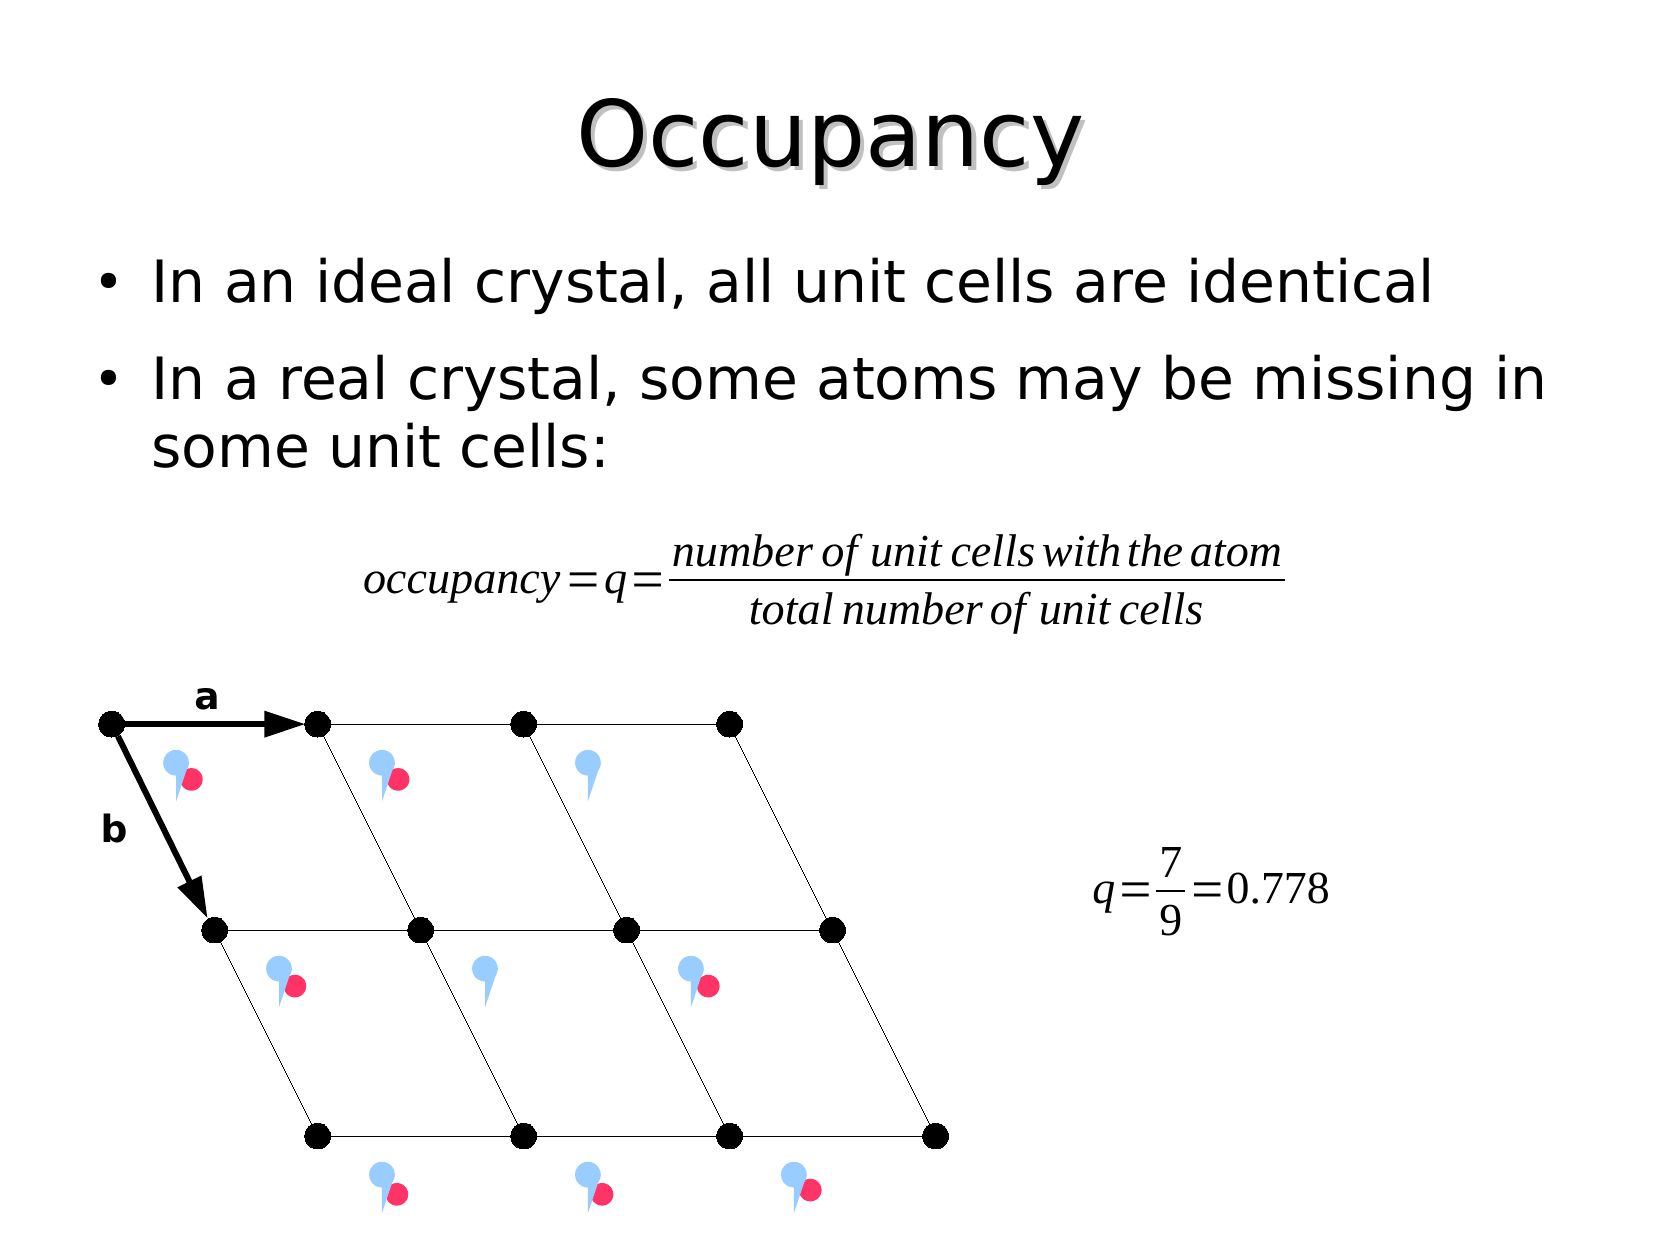

# Occupancy
In an ideal crystal, all unit cells are identical
In a real crystal, some atoms may be missing in some unit cells:
a
b